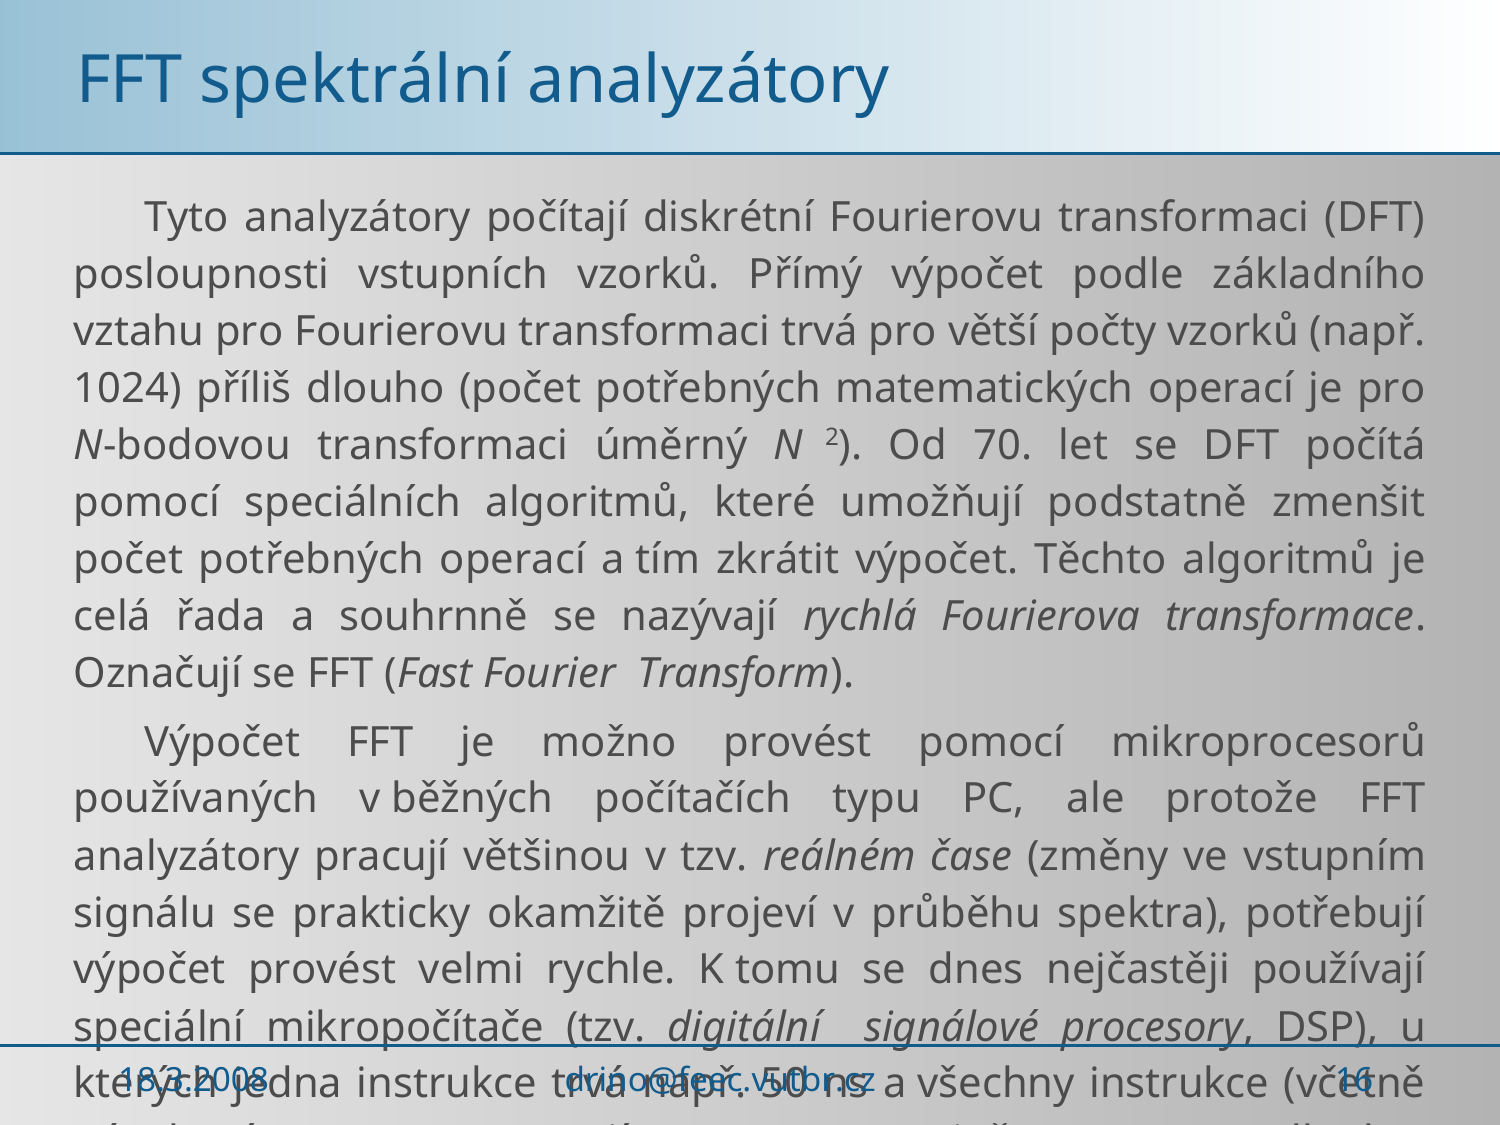

# FFT spektrální analyzátory
Tyto analyzátory počítají diskrétní Fourierovu transformaci (DFT) posloupnosti vstupních vzorků. Přímý výpočet podle základního vztahu pro Fourierovu transformaci trvá pro větší počty vzorků (např. 1024) příliš dlouho (počet potřebných matematických operací je pro N-bodovou transformaci úměrný N 2). Od 70. let se DFT počítá pomocí speciálních algoritmů, které umožňují podstatně zmenšit počet potřebných operací a tím zkrátit výpočet. Těchto algoritmů je celá řada a souhrnně se nazývají rychlá Fourierova transformace. Označují se FFT (Fast Fourier Transform).
Výpočet FFT je možno provést pomocí mikroprocesorů používaných v běžných počítačích typu PC, ale protože FFT analyzátory pracují většinou v tzv. reálném čase (změny ve vstupním signálu se prakticky okamžitě projeví v průběhu spektra), potřebují výpočet provést velmi rychle. K tomu se dnes nejčastěji používají speciální mikropočítače (tzv. digitální signálové procesory, DSP), u kterých jedna instrukce trvá např. 50 ns a všechny instrukce (včetně násobení) trvají stejně dlouho.
18.3.2008
drino@feec.vutbr.cz